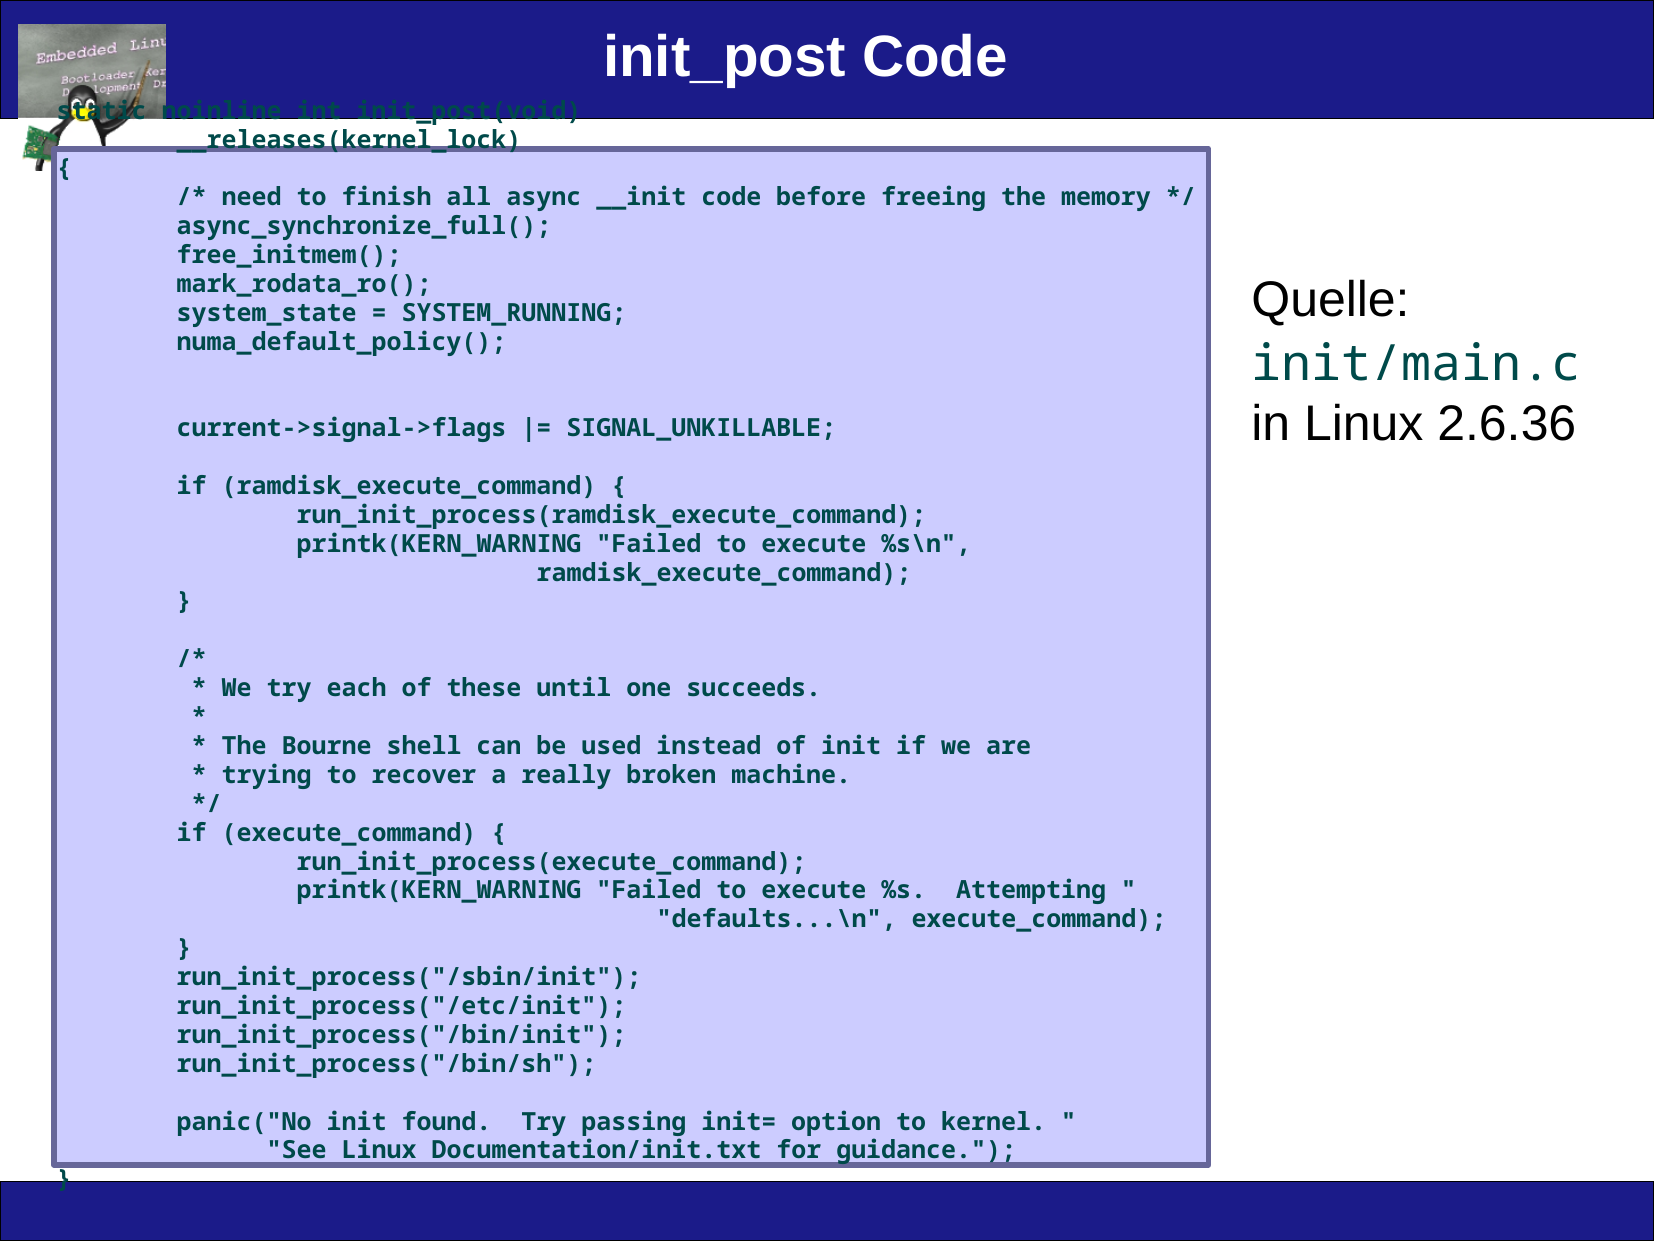

# init_post Code
static noinline int init_post(void)
 __releases(kernel_lock)
{
 /* need to finish all async __init code before freeing the memory */
 async_synchronize_full();
 free_initmem();
 mark_rodata_ro();
 system_state = SYSTEM_RUNNING;
 numa_default_policy();
 current->signal->flags |= SIGNAL_UNKILLABLE;
 if (ramdisk_execute_command) {
 run_init_process(ramdisk_execute_command);
 printk(KERN_WARNING "Failed to execute %s\n",
 ramdisk_execute_command);
 }
 /*
 * We try each of these until one succeeds.
 *
 * The Bourne shell can be used instead of init if we are
 * trying to recover a really broken machine.
 */
 if (execute_command) {
 run_init_process(execute_command);
 printk(KERN_WARNING "Failed to execute %s. Attempting "
 "defaults...\n", execute_command);
 }
 run_init_process("/sbin/init");
 run_init_process("/etc/init");
 run_init_process("/bin/init");
 run_init_process("/bin/sh");
 panic("No init found. Try passing init= option to kernel. "
 "See Linux Documentation/init.txt for guidance.");
}
Quelle:
init/main.c
in Linux 2.6.36